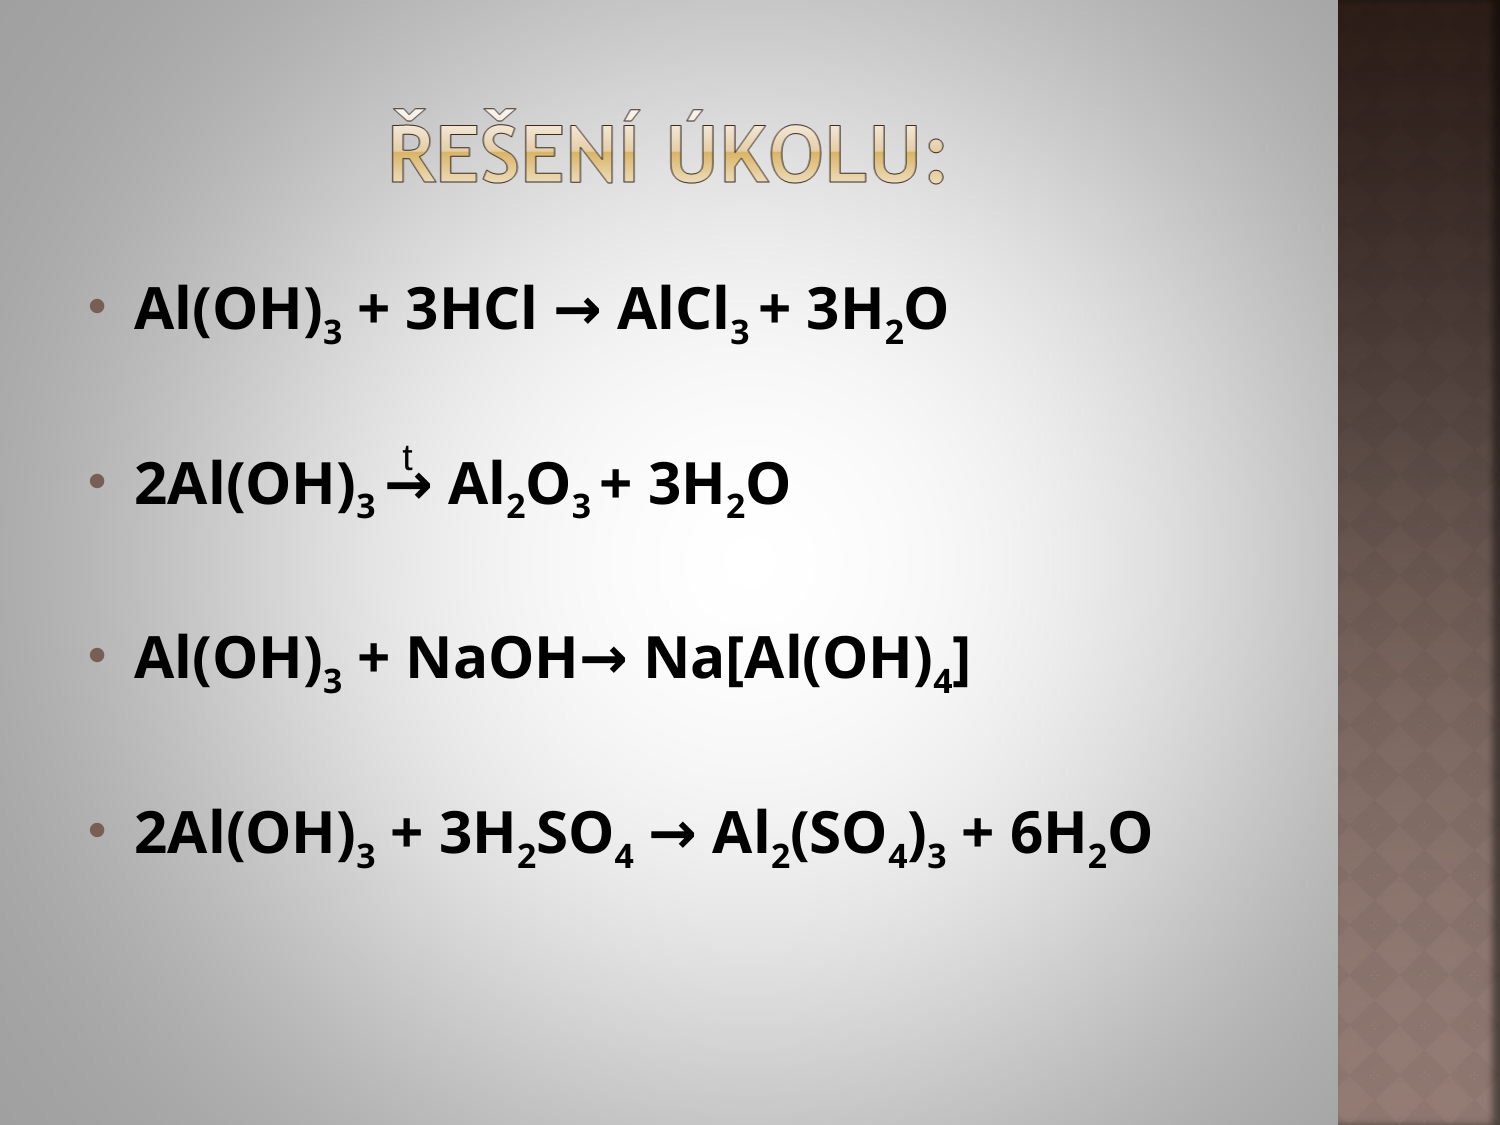

# Al(OH)3 + 3HCl → AlCl3 + 3H2O
2Al(OH)3 → Al2O3 + 3H2O
Al(OH)3 + NaOH→ Na[Al(OH)4]
2Al(OH)3 + 3H2SO4 → Al2(SO4)3 + 6H2O
t